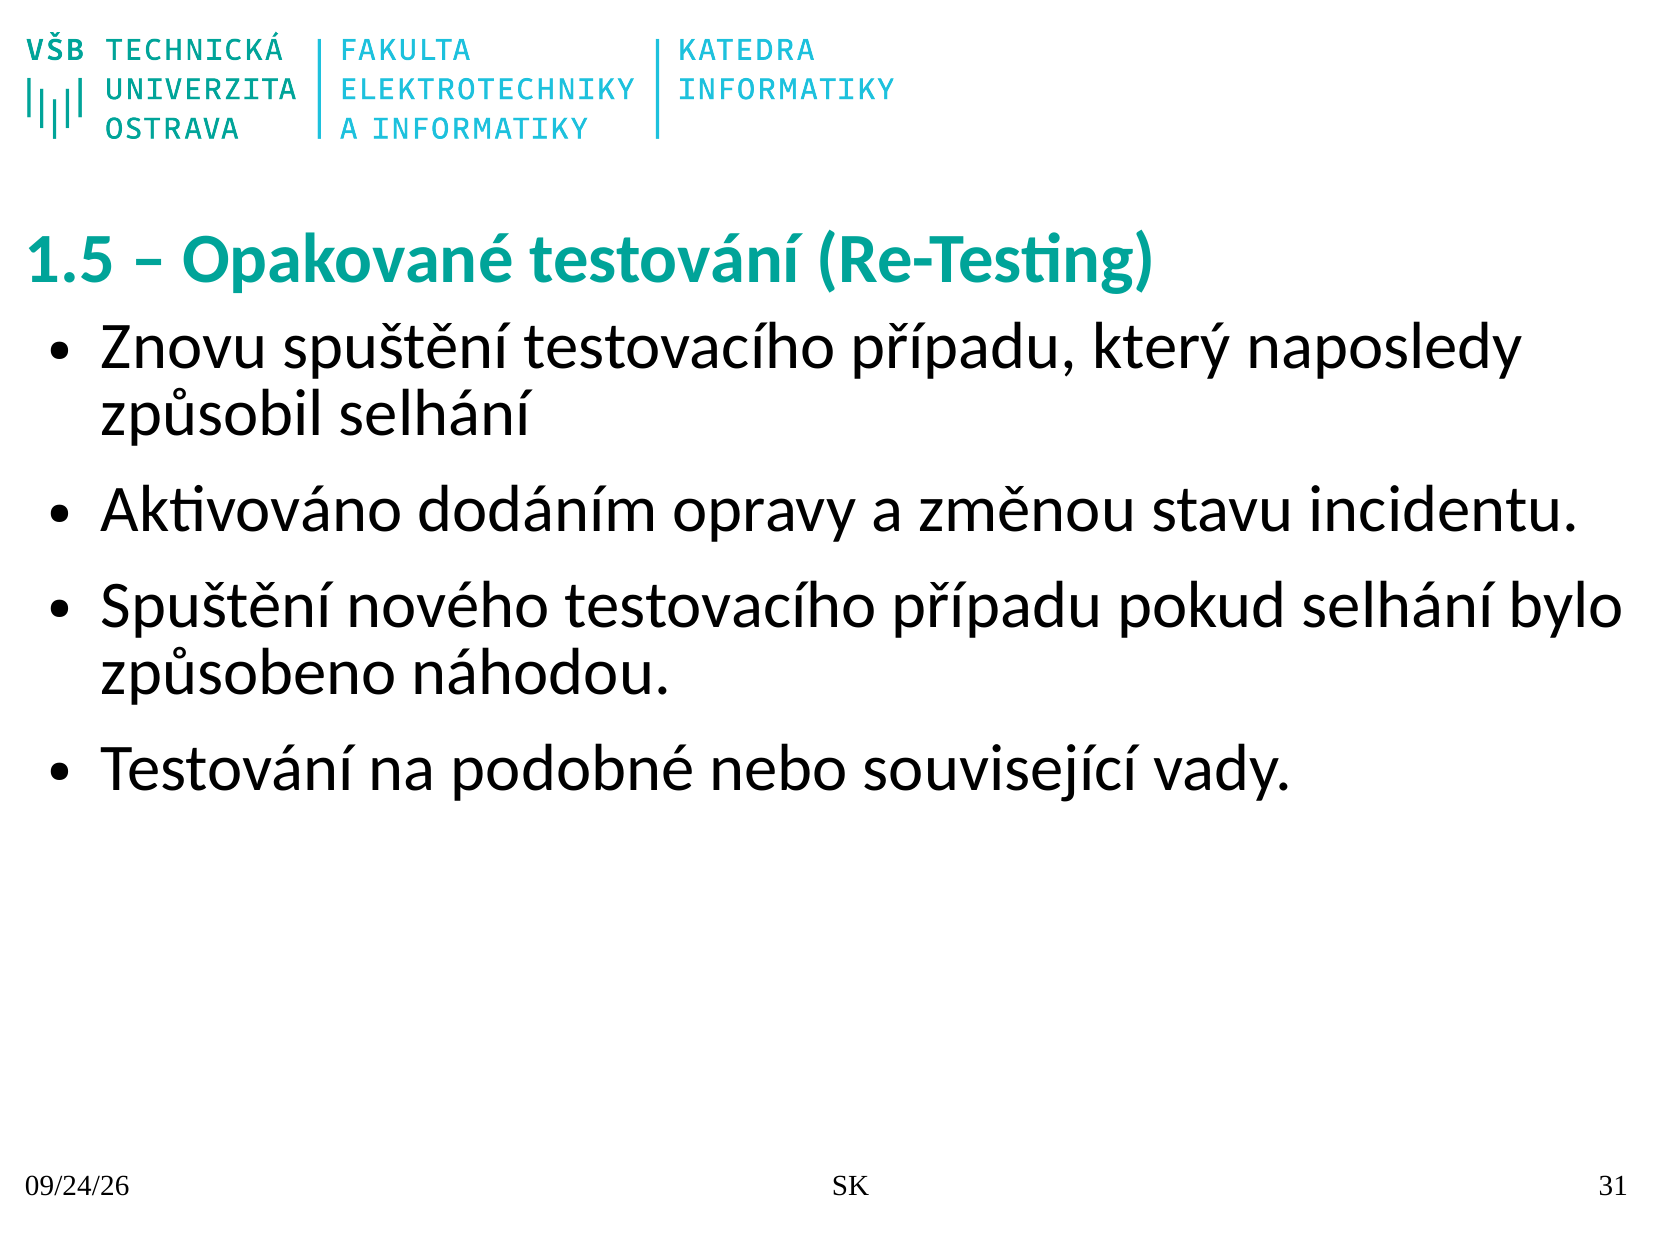

# 1.5 – Opakované testování (Re-Testing)
Znovu spuštění testovacího případu, který naposledy způsobil selhání
Aktivováno dodáním opravy a změnou stavu incidentu.
Spuštění nového testovacího případu pokud selhání bylo způsobeno náhodou.
Testování na podobné nebo související vady.
SK
31